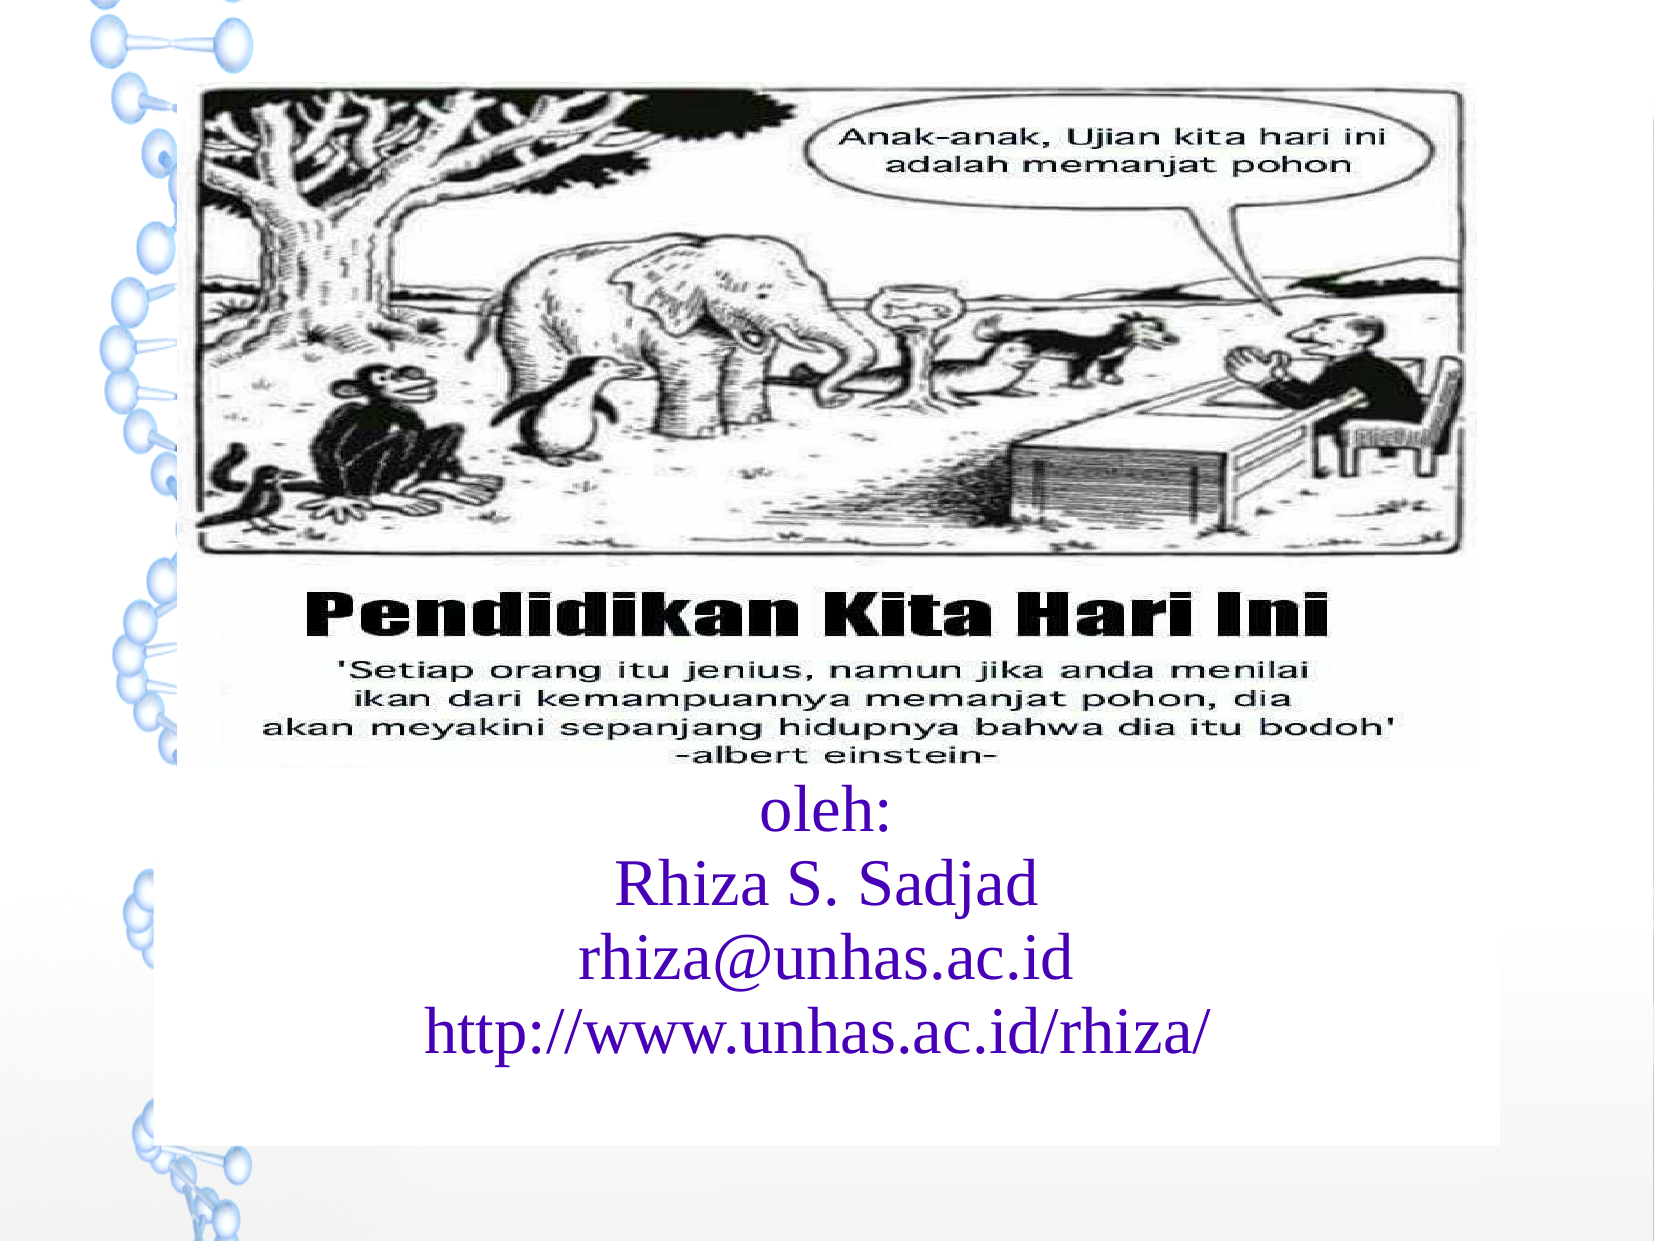

# oleh:
Rhiza S. Sadjad
rhiza@unhas.ac.id
http://www.unhas.ac.id/rhiza/